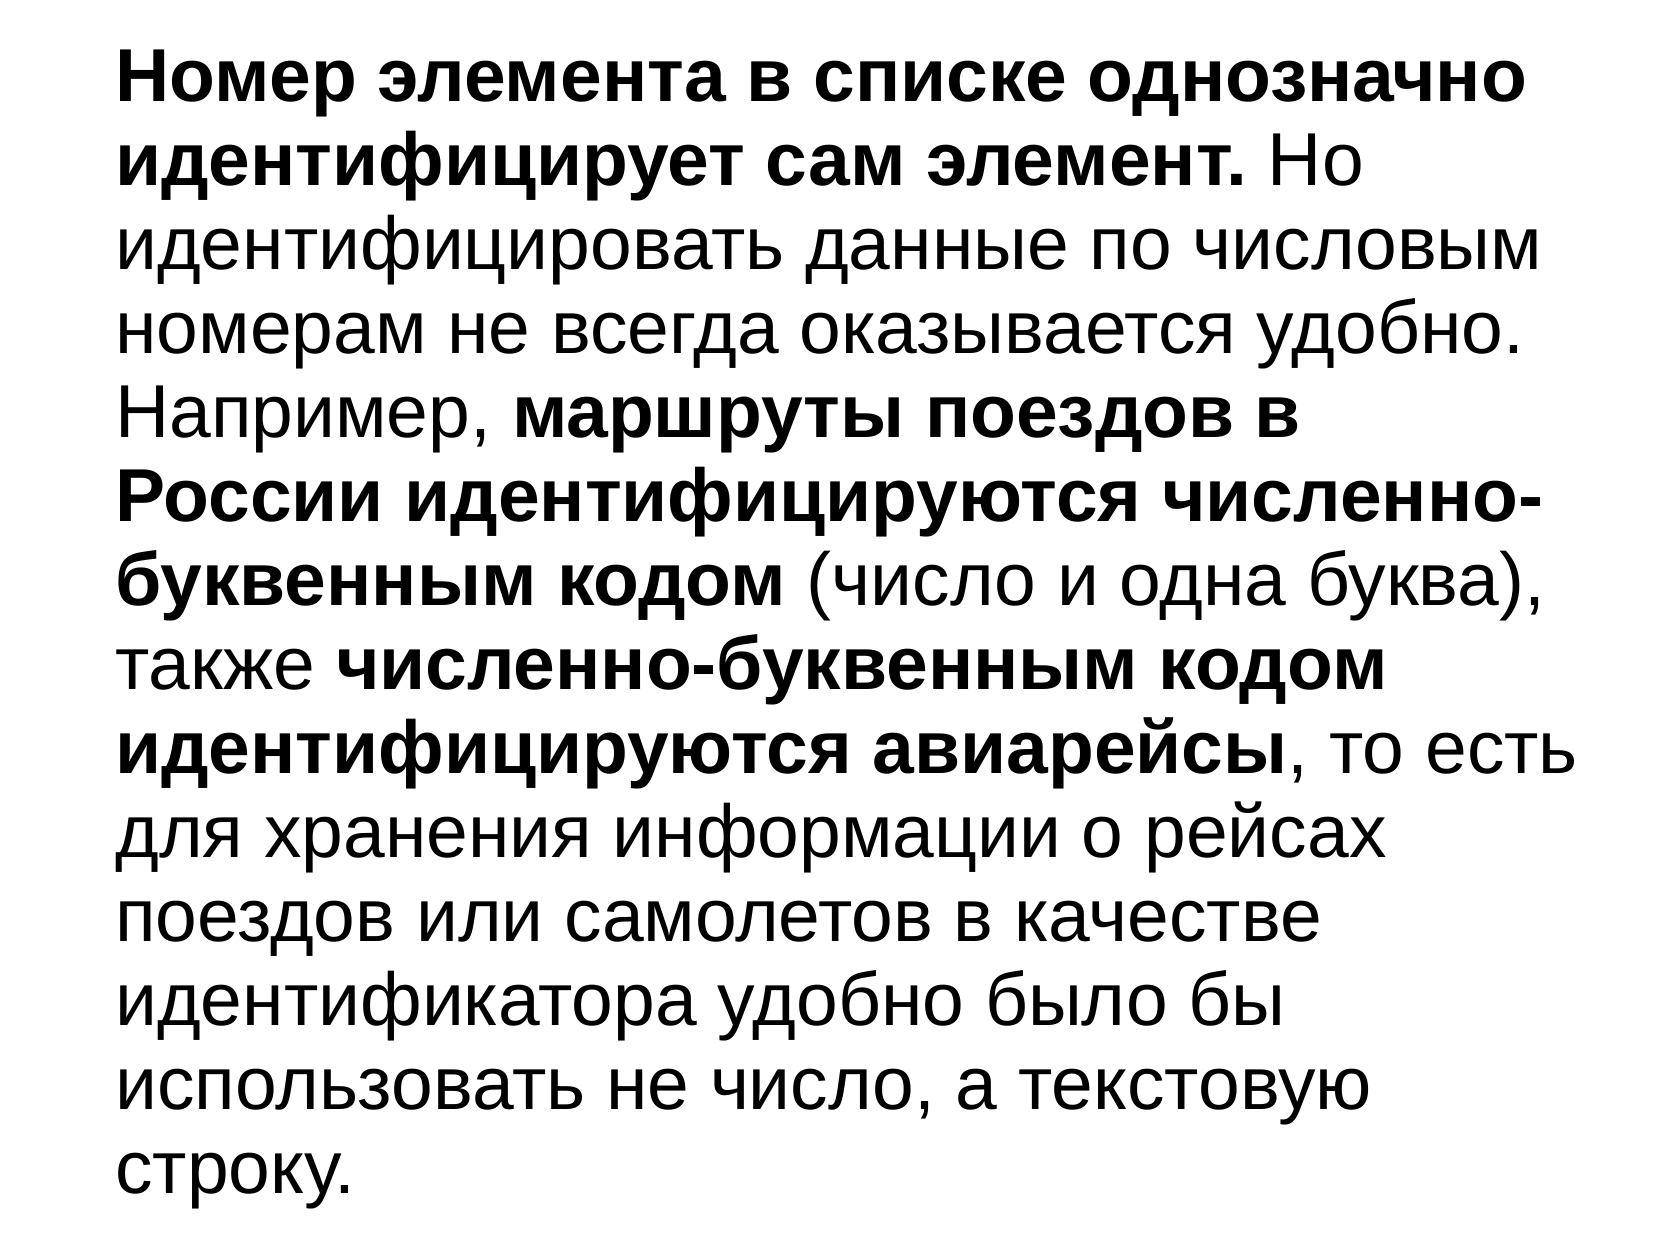

Номер элемента в списке однозначно идентифицирует сам элемент. Но идентифицировать данные по числовым номерам не всегда оказывается удобно. Например, маршруты поездов в России идентифицируются численно-буквенным кодом (число и одна буква), также численно-буквенным кодом идентифицируются авиарейсы, то есть для хранения информации о рейсах поездов или самолетов в качестве идентификатора удобно было бы использовать не число, а текстовую строку.